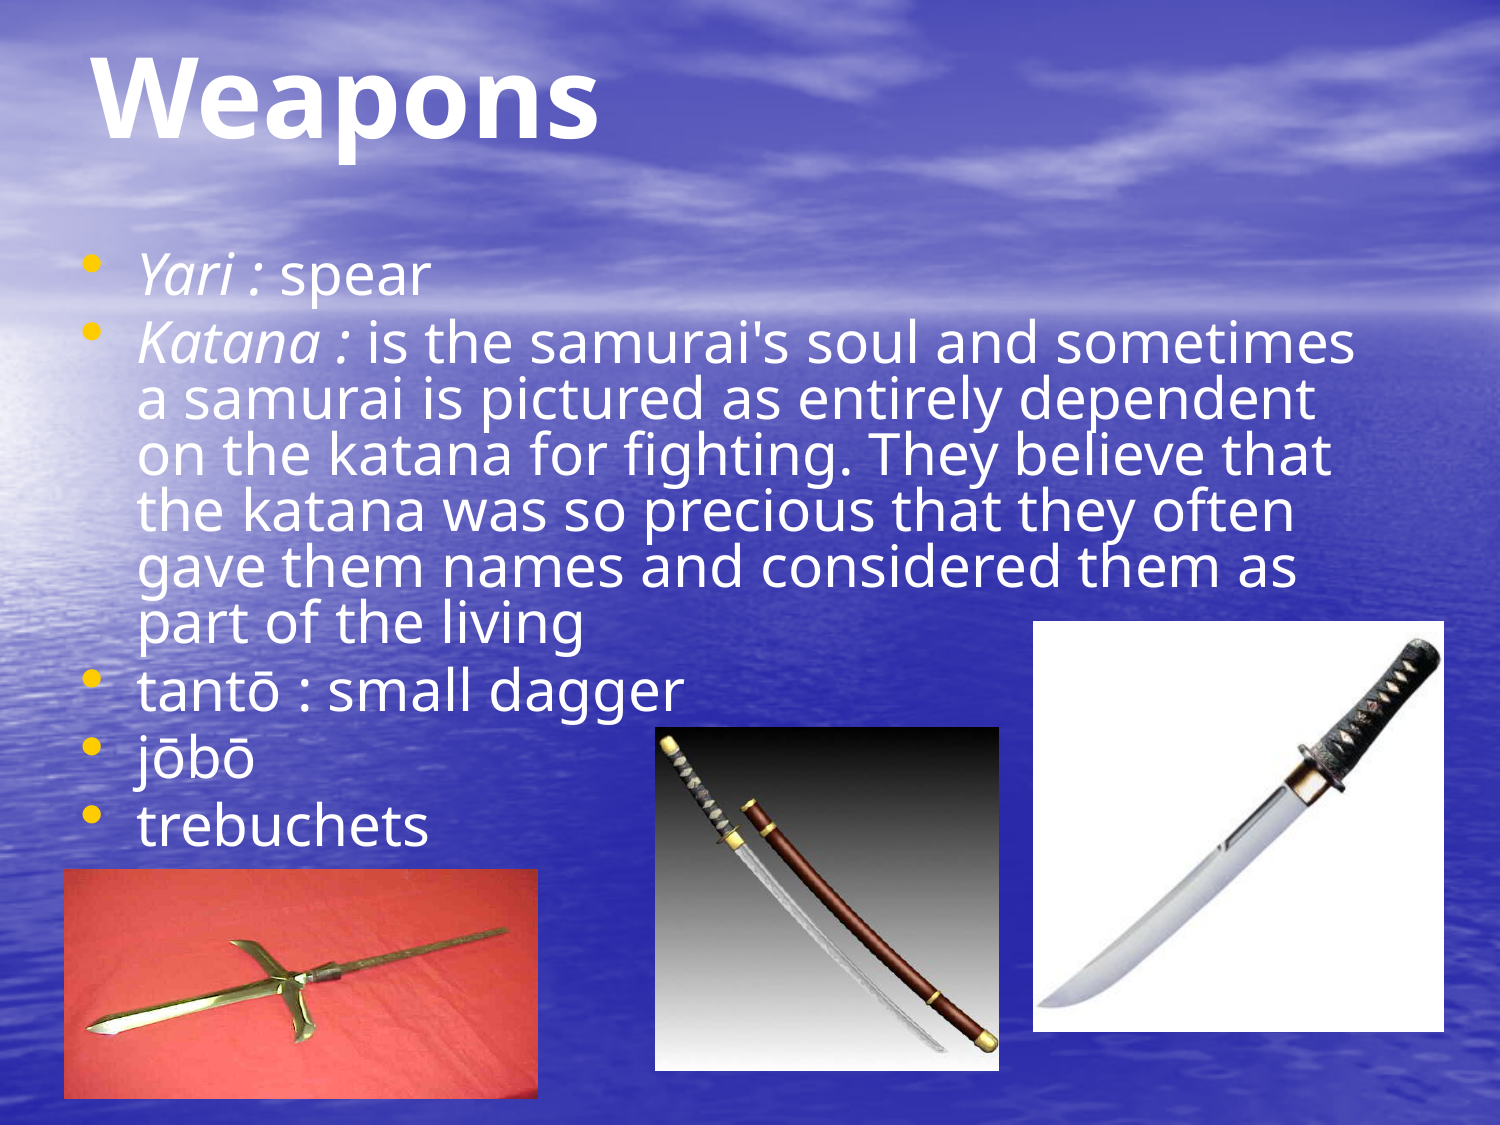

# Weapons
Yari : spear
Katana : is the samurai's soul and sometimes a samurai is pictured as entirely dependent on the katana for fighting. They believe that the katana was so precious that they often gave them names and considered them as part of the living
tantō : small dagger
jōbō
trebuchets